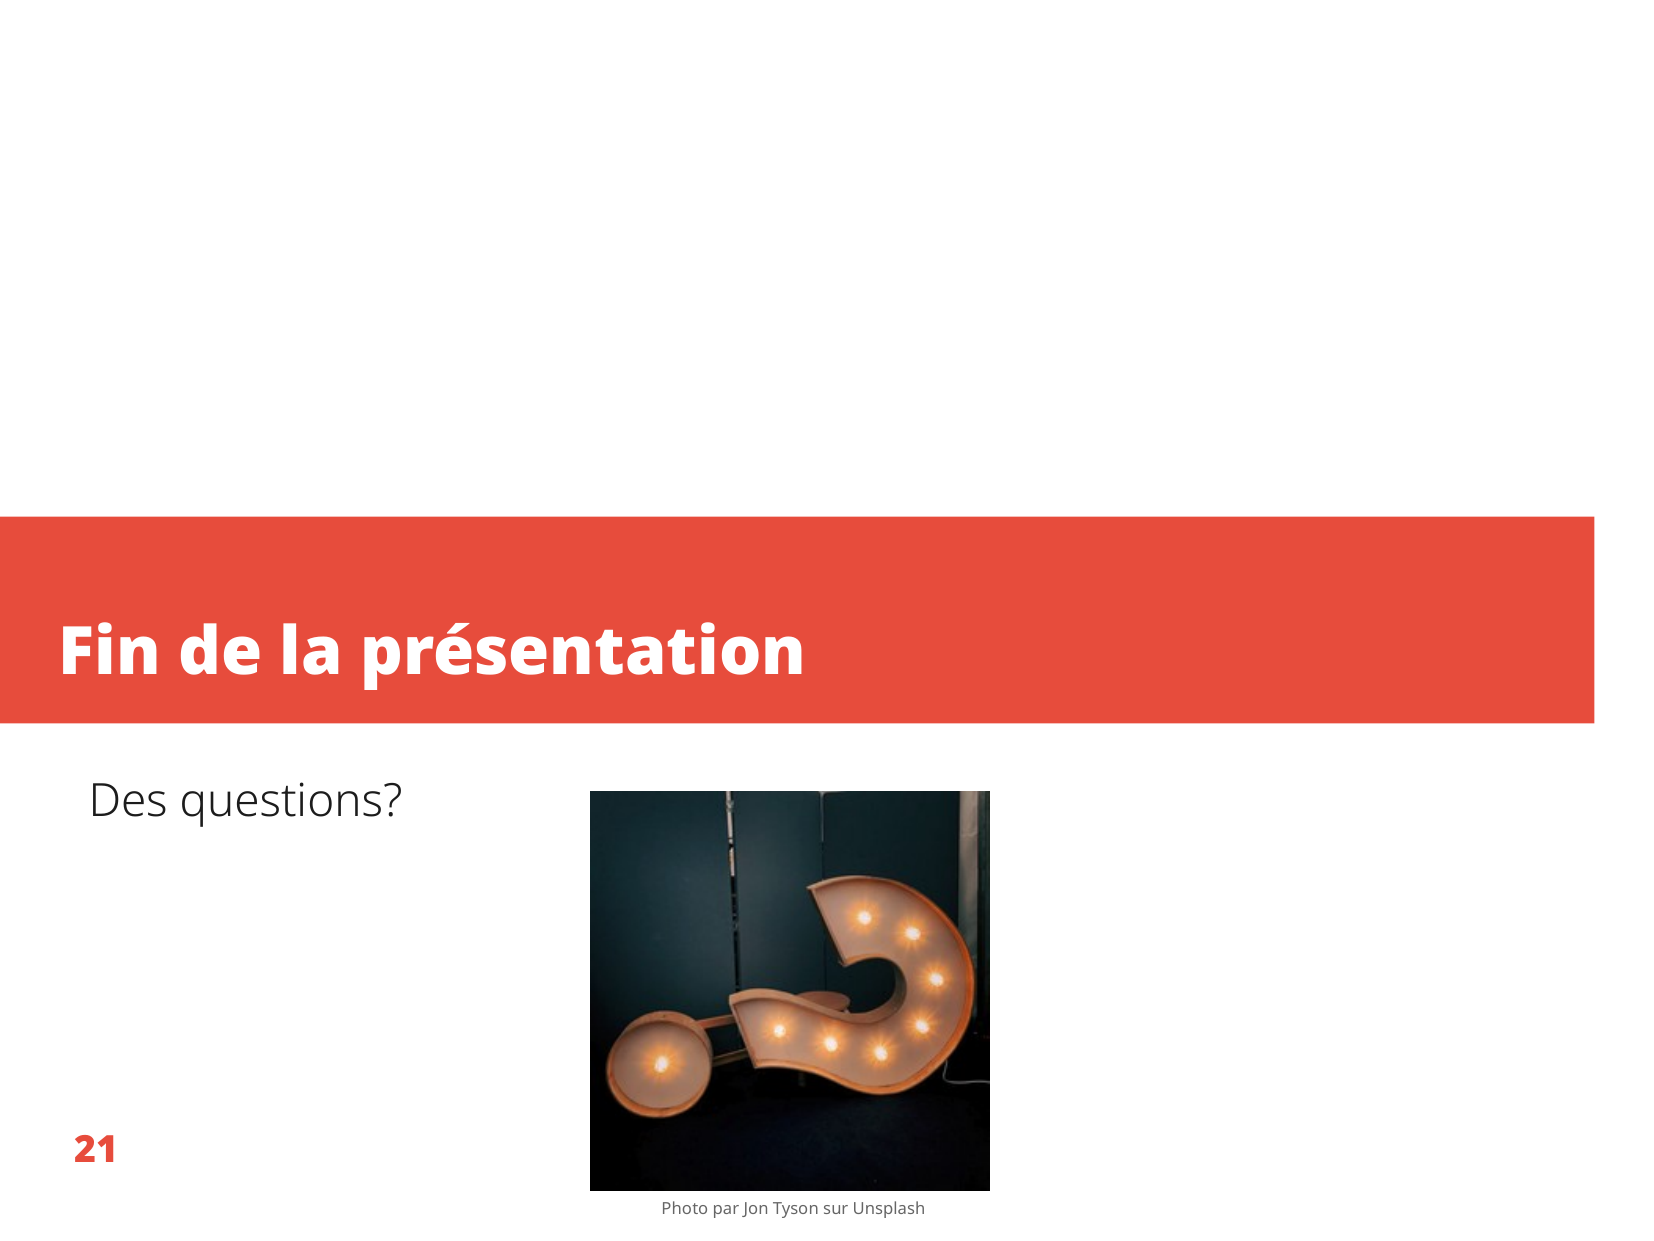

# Fin de la présentation
Des questions?
21
Photo par Jon Tyson sur Unsplash